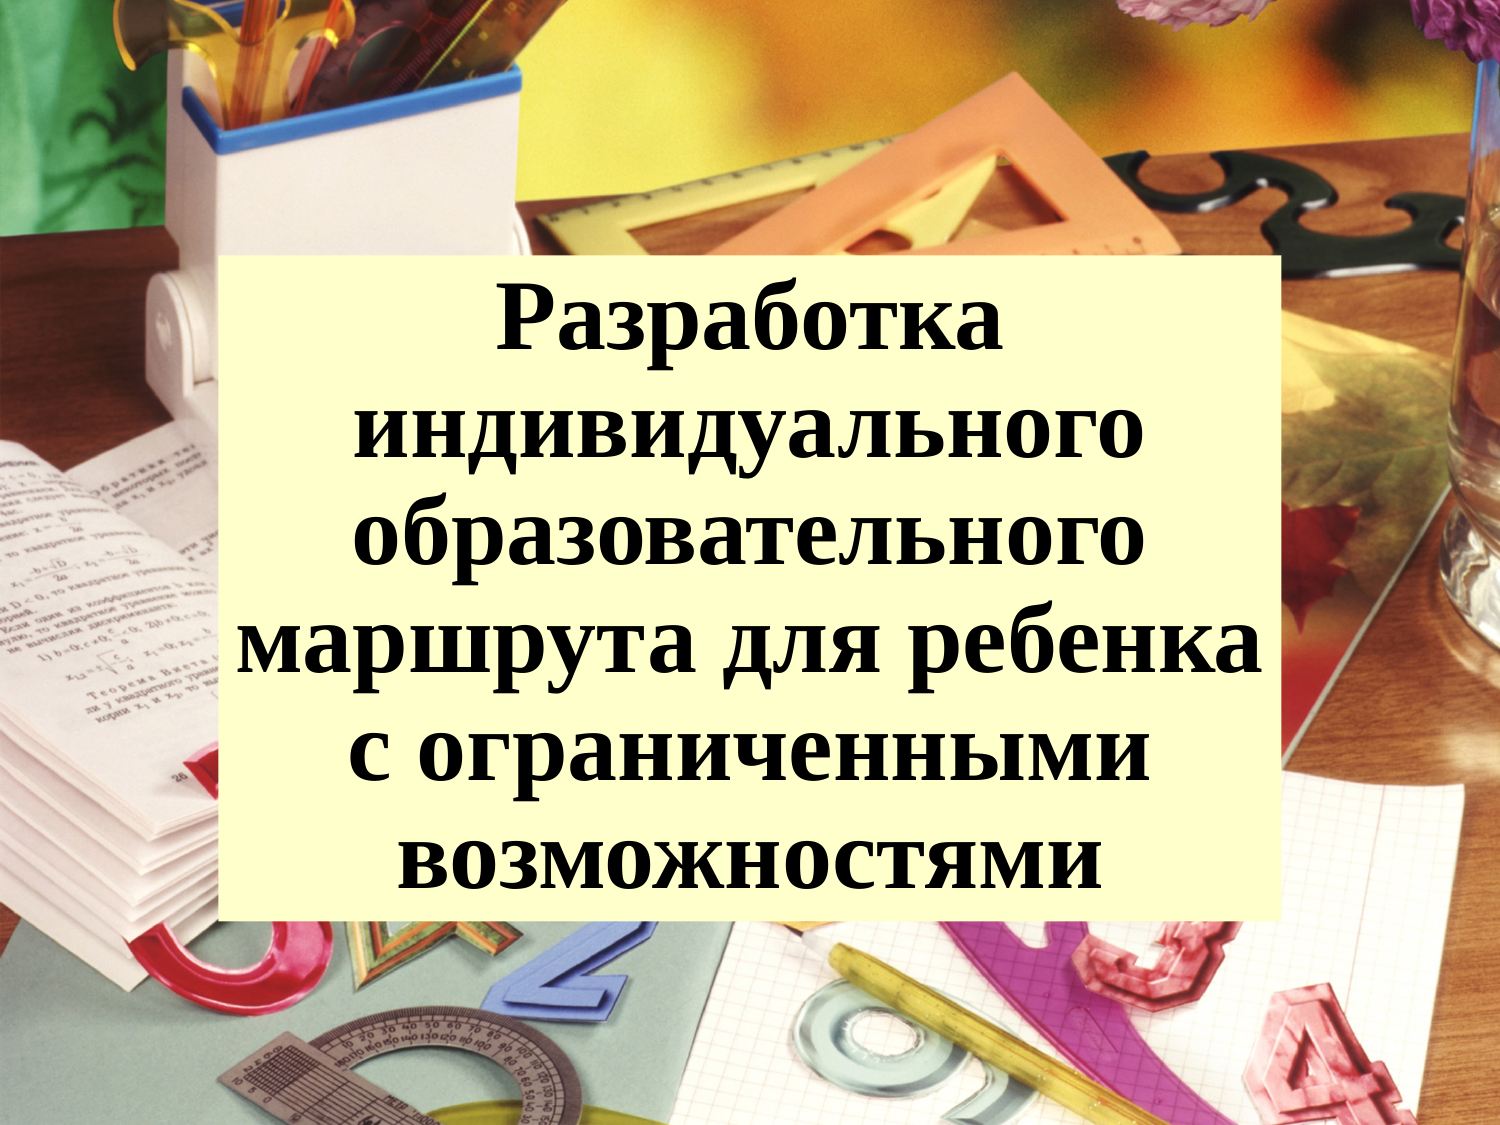

# Разработка индивидуального образовательного маршрута для ребенка с ограниченными возможностями